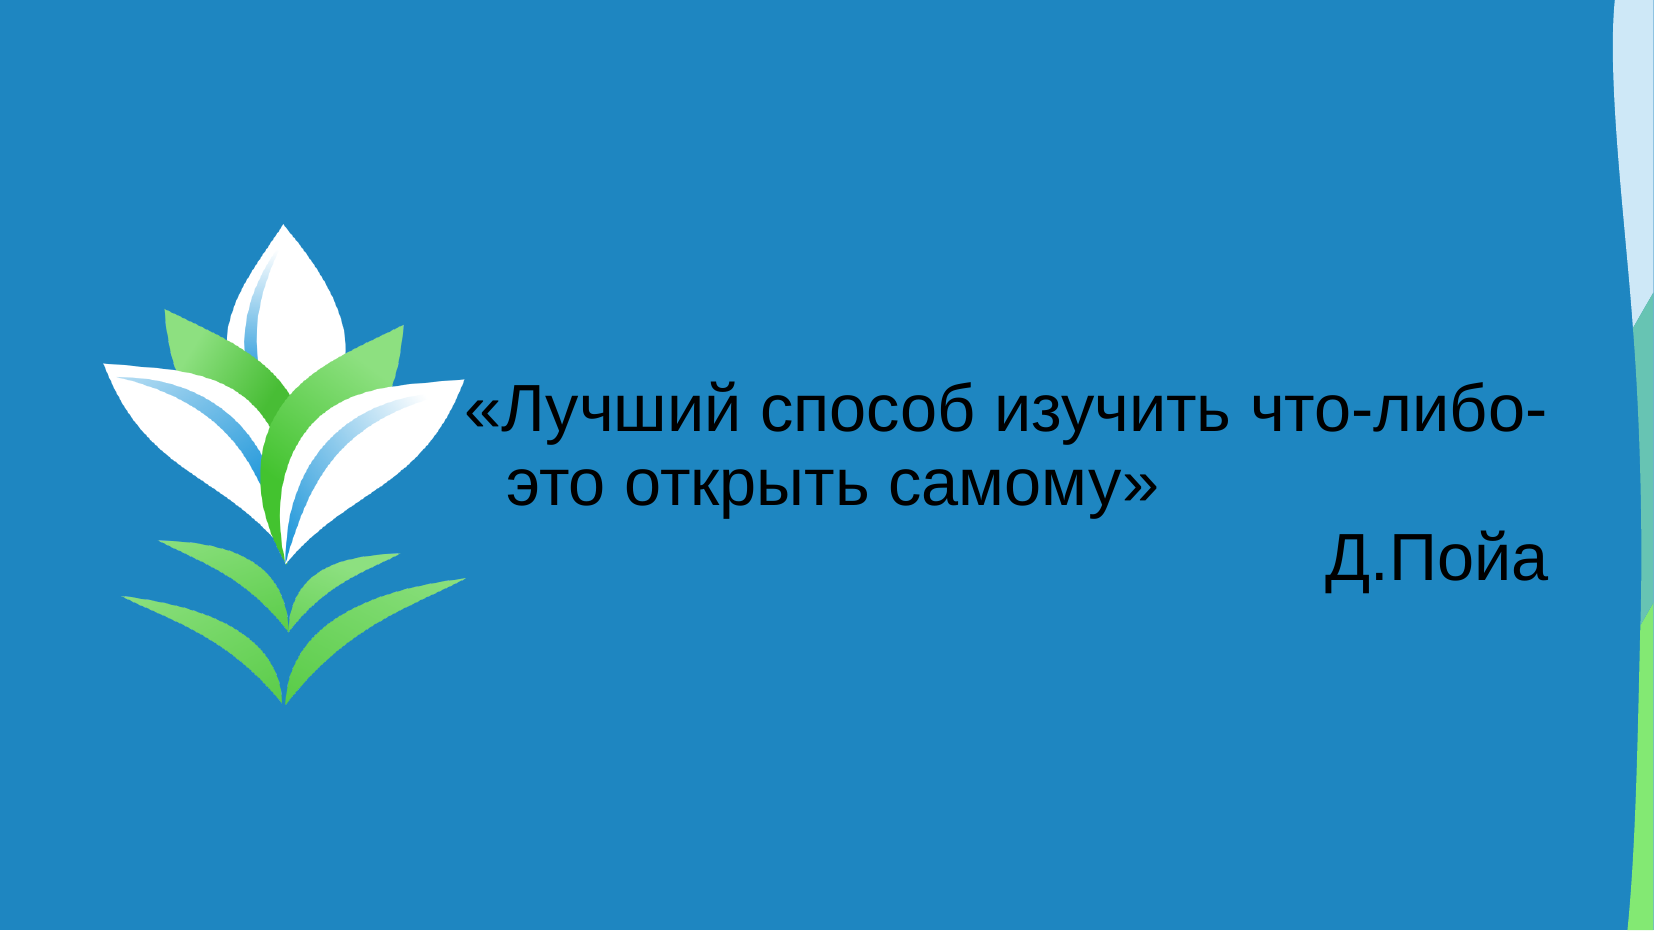

# «Лучший способ изучить что-либо-
это открыть самому»
Д.Пойа